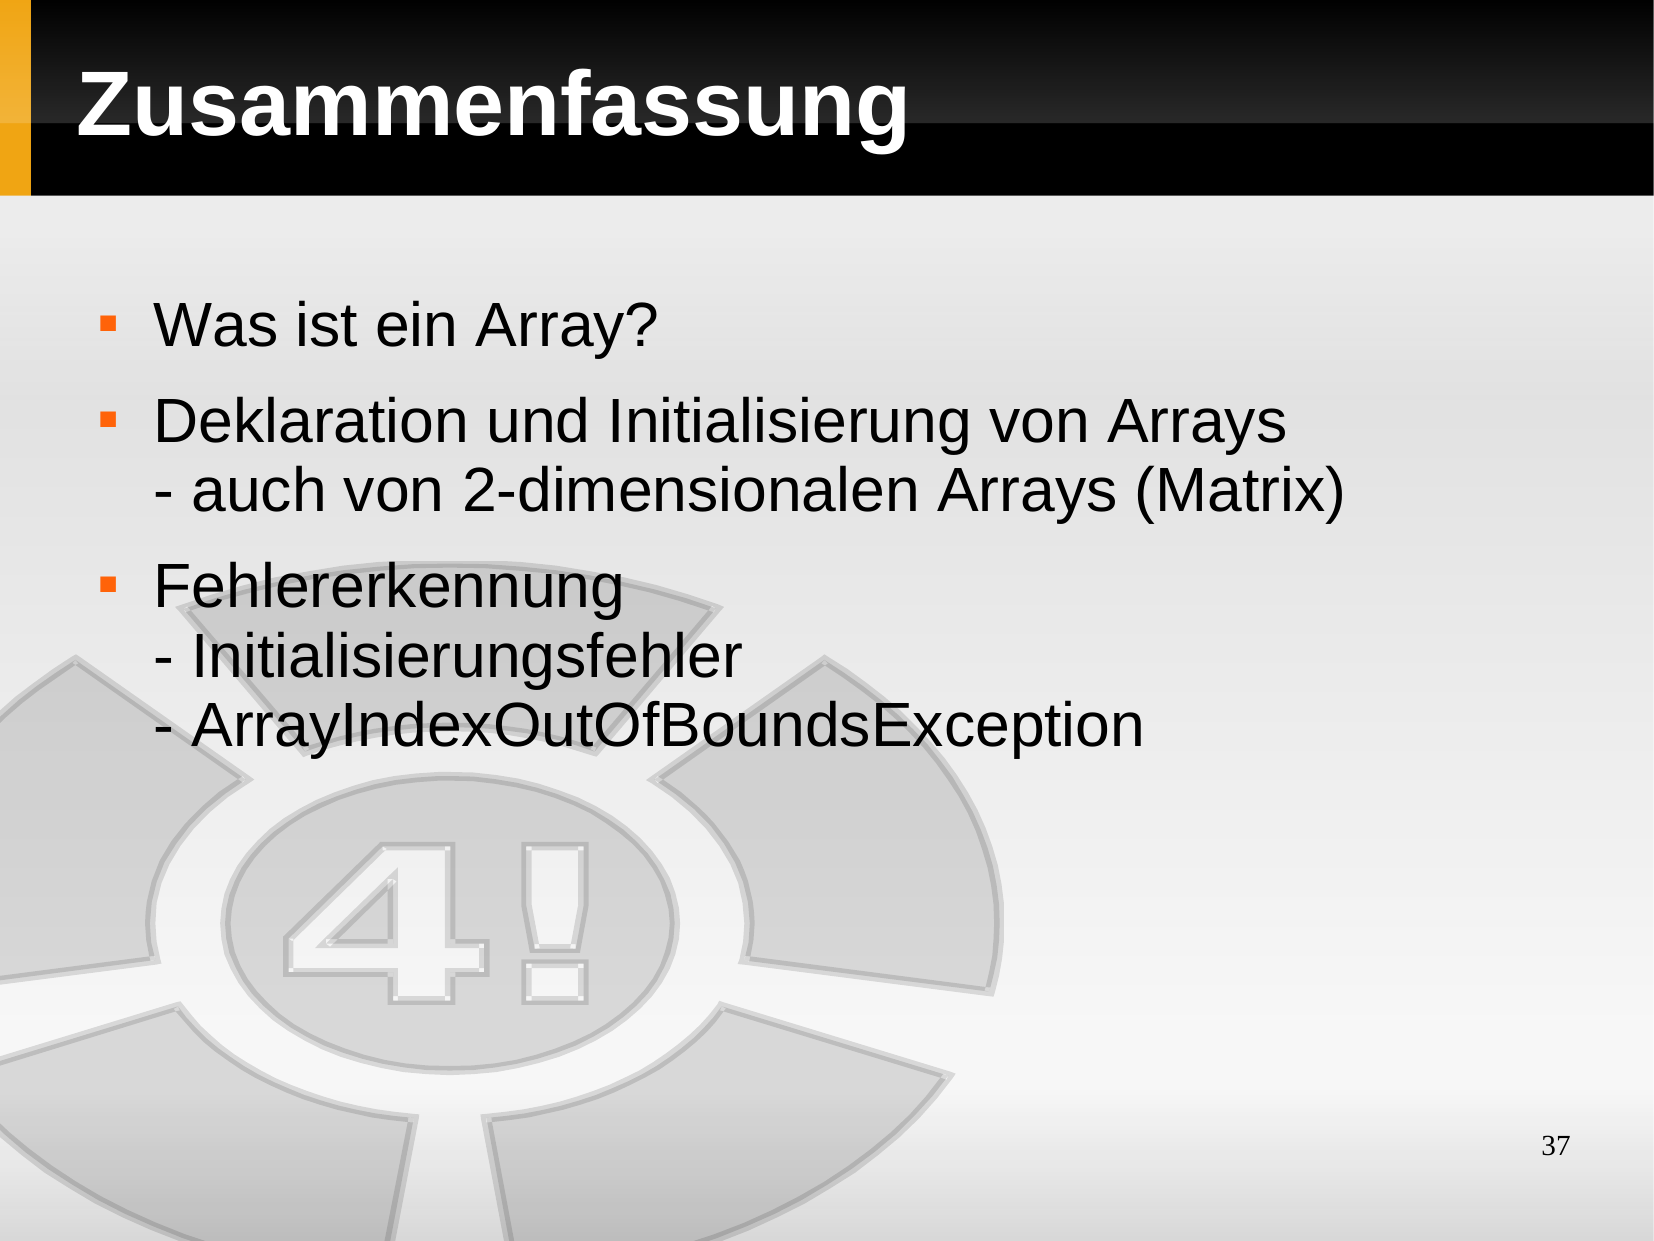

# Zusammenfassung
Was ist ein Array?
Deklaration und Initialisierung von Arrays
- auch von 2-dimensionalen Arrays (Matrix)
Fehlererkennung
- Initialisierungsfehler
- ArrayIndexOutOfBoundsException
37